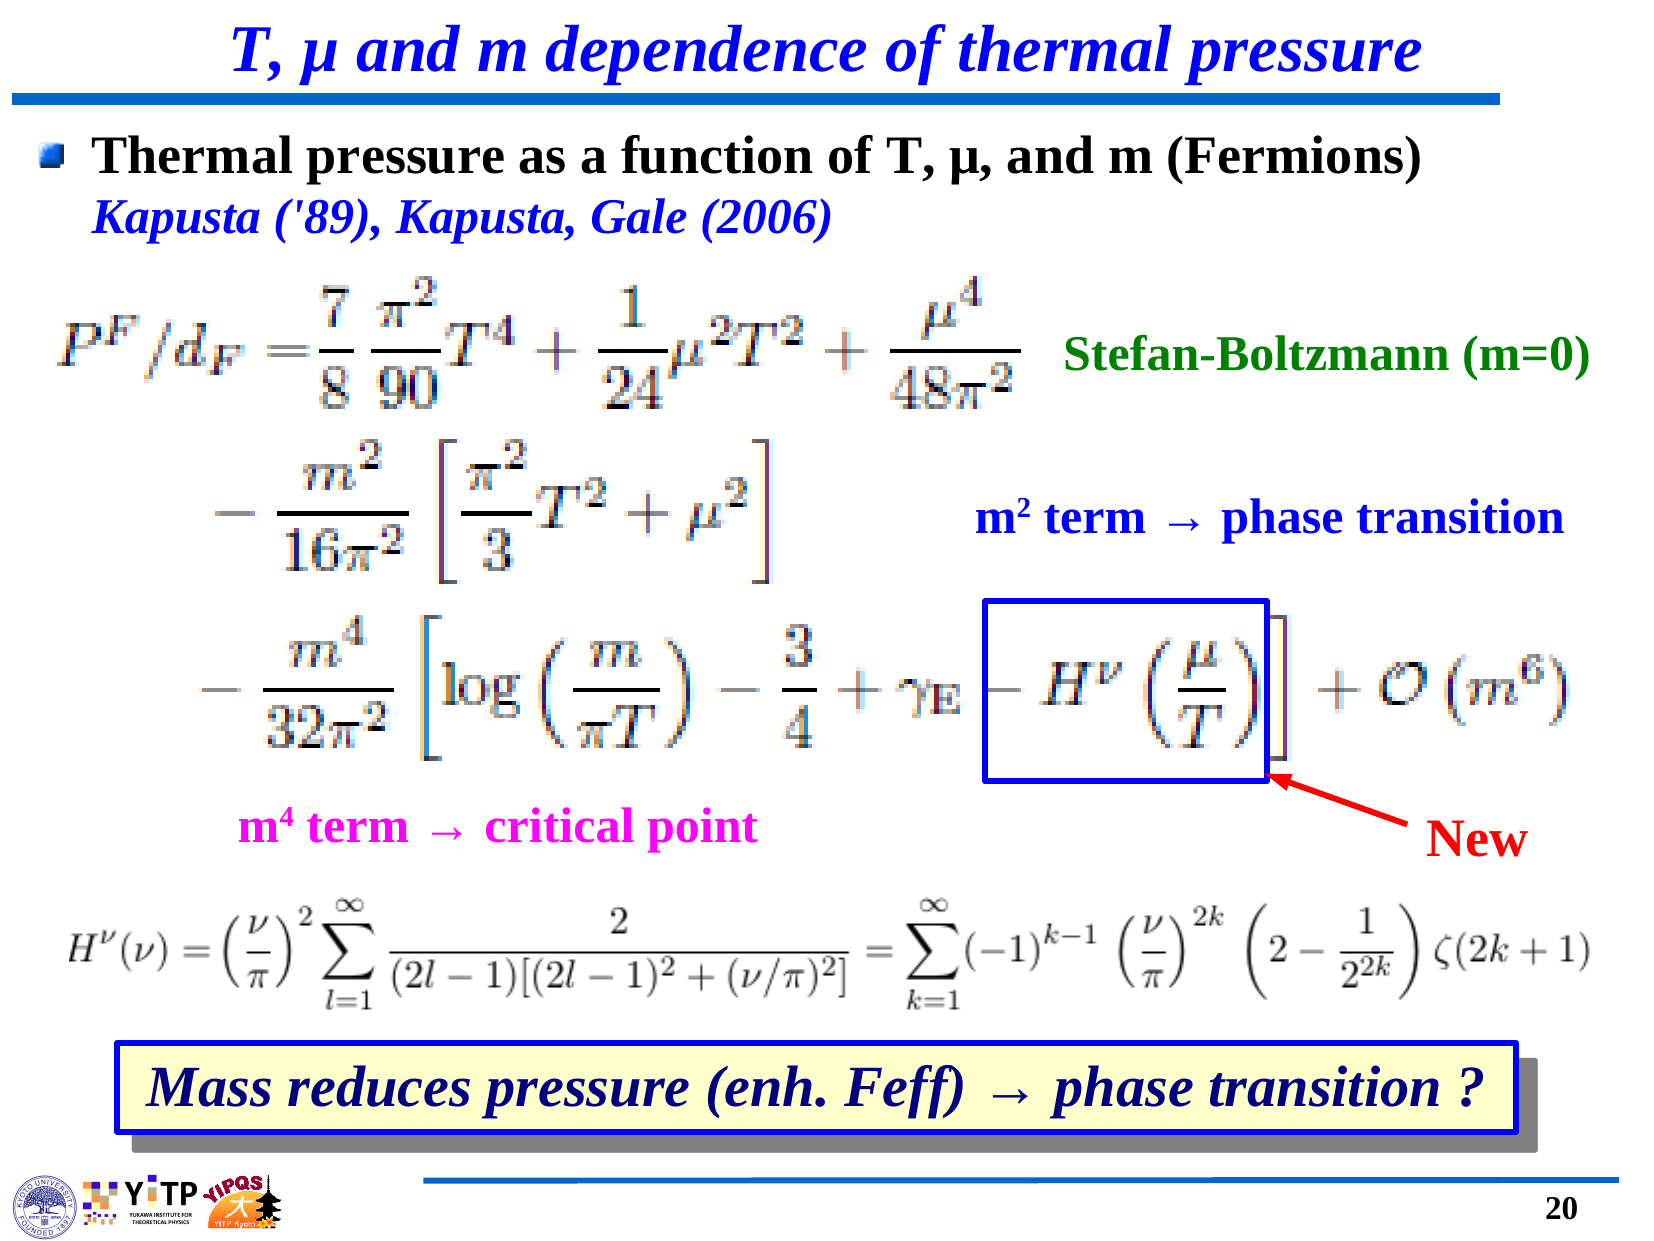

# T, μ and m dependence of thermal pressure
Thermal pressure as a function of T, μ, and m (Fermions)
Kapusta ('89), Kapusta, Gale (2006)
Stefan-Boltzmann (m=0)
m2 term → phase transition
m4 term → critical point
New
Mass reduces pressure (enh. Feff) → phase transition ?